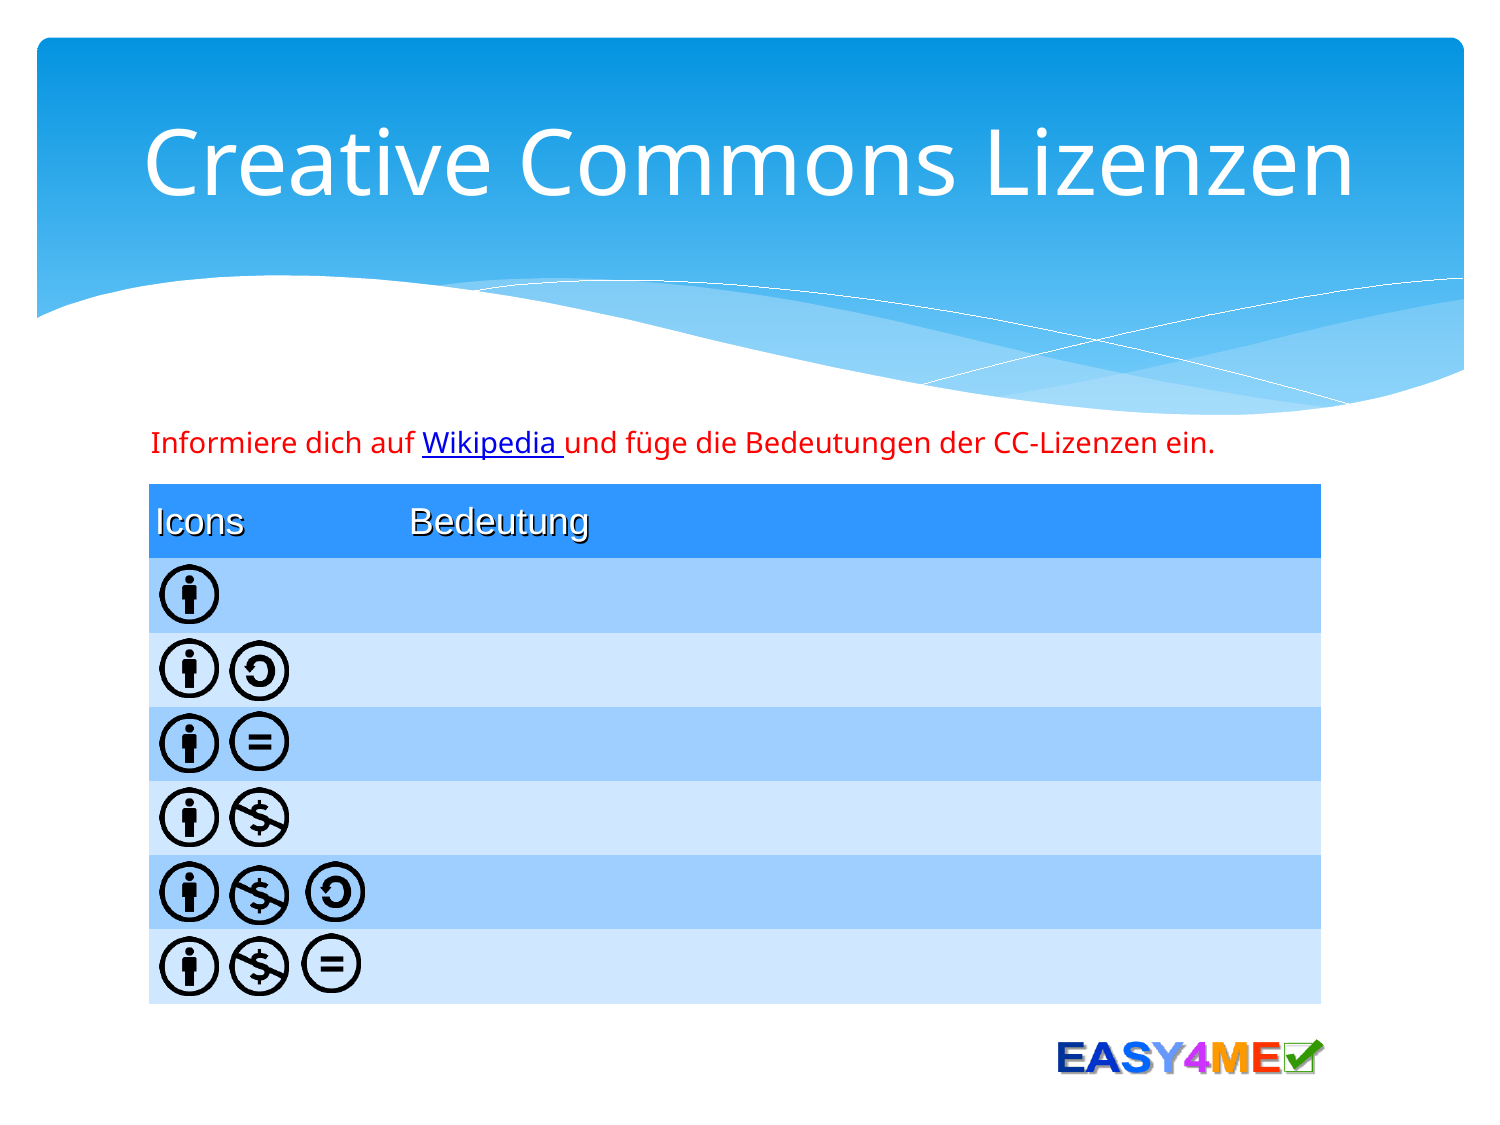

# Creative Commons Lizenzen
Informiere dich auf Wikipedia und füge die Bedeutungen der CC-Lizenzen ein.
| Icons | Bedeutung |
| --- | --- |
| | |
| | |
| | |
| | |
| | |
| | |